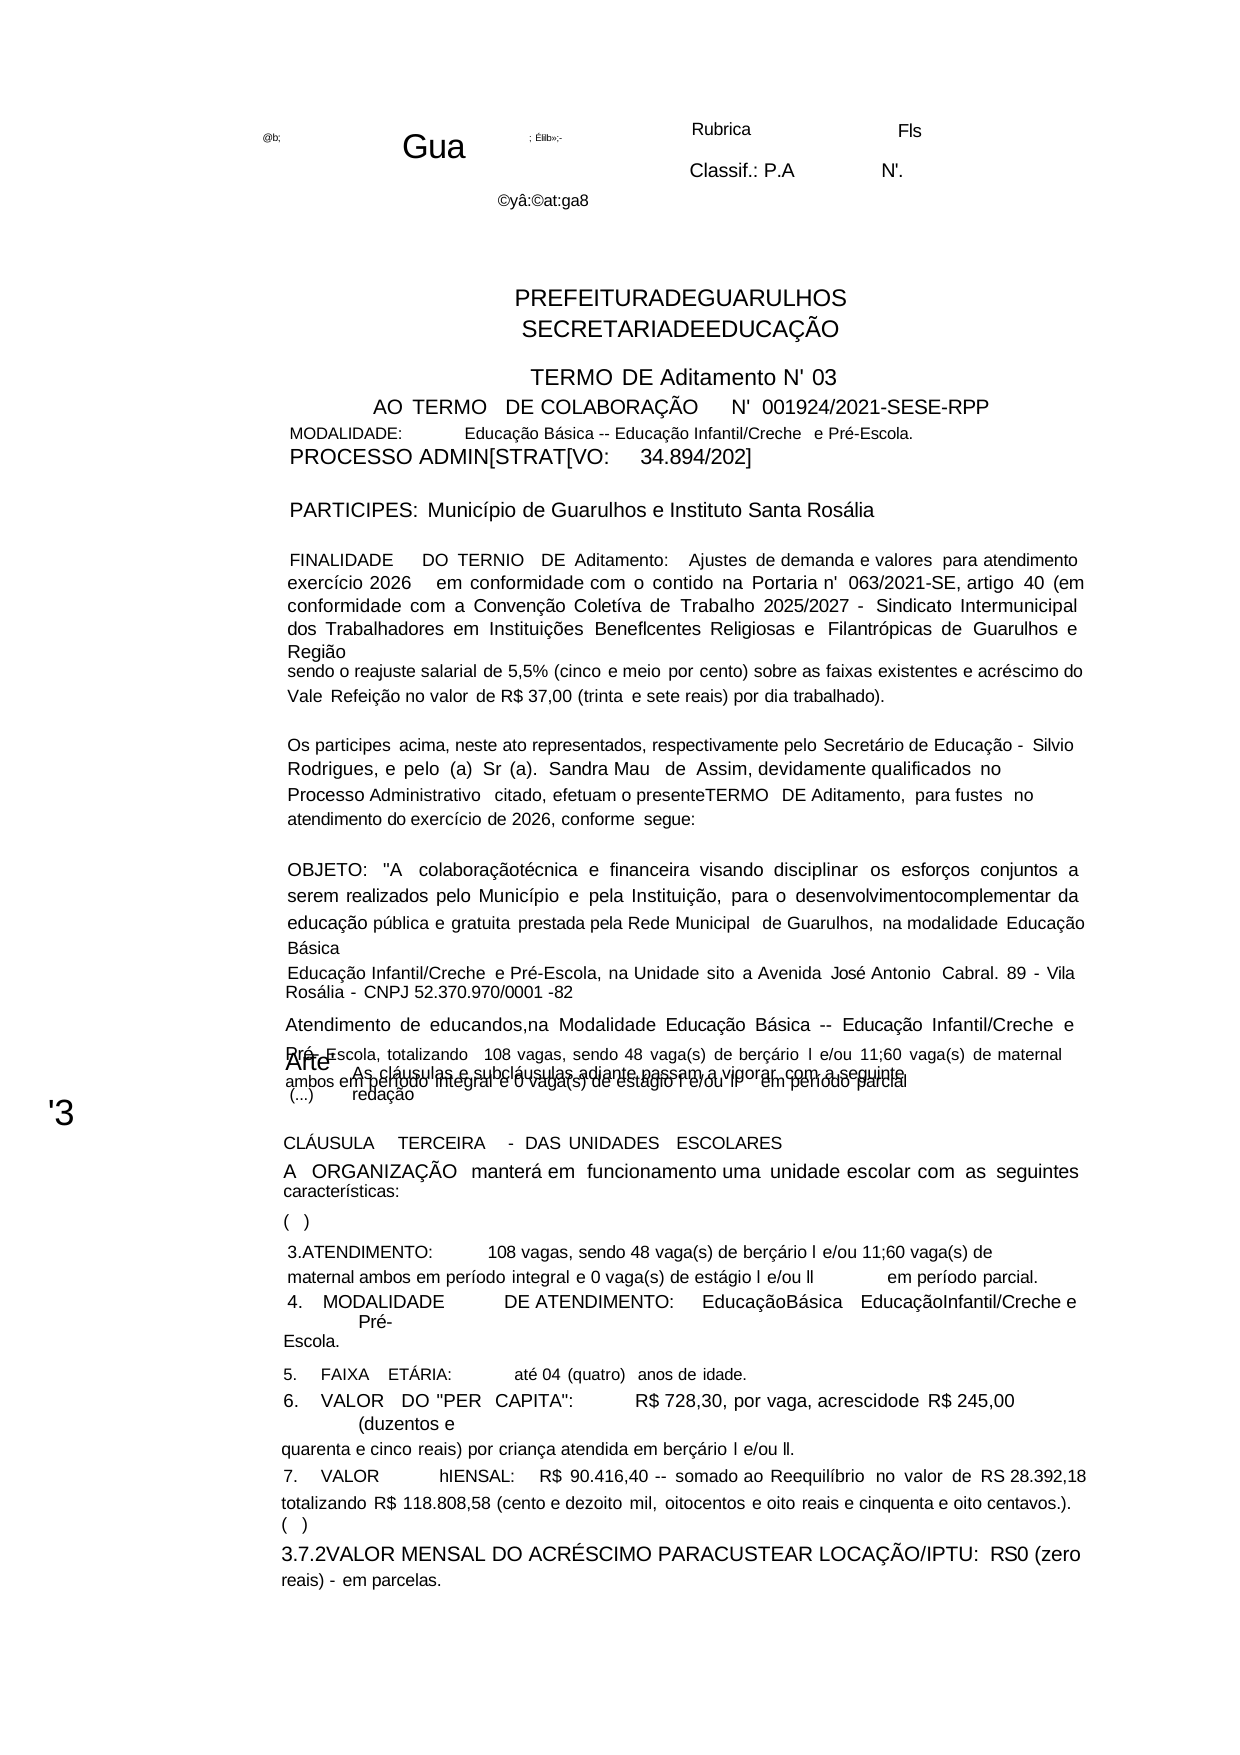

Rubrica
Fls
N'.
Gua
@b;
; Élilb»;-
Classif.: P.A
©yâ:©at:ga8
PREFEITURADEGUARULHOS SECRETARIADEEDUCAÇÃO
TERMO DE Aditamento N' 03
AO TERMO DE COLABORAÇÃO	N' 001924/2021-SESE-RPP
MODALIDADE:	Educação Básica -- Educação Infantil/Creche e Pré-Escola.
PROCESSO ADMIN[STRAT[VO: 34.894/202]
PARTICIPES: Município de Guarulhos e Instituto Santa Rosália
FINALIDADE DO TERNIO DE Aditamento: Ajustes de demanda e valores para atendimento exercício 2026 em conformidade com o contido na Portaria n' 063/2021-SE, artigo 40 (em conformidade com a Convenção Coletíva de Trabalho 2025/2027 - Sindicato Intermunicipal dos Trabalhadores em Instituições Beneflcentes Religiosas e Filantrópicas de Guarulhos e Região
sendo o reajuste salarial de 5,5% (cinco e meio por cento) sobre as faixas existentes e acréscimo do
Vale Refeição no valor de R$ 37,00 (trinta e sete reais) por dia trabalhado).
Os participes acima, neste ato representados, respectivamente pelo Secretário de Educação - Silvio Rodrigues, e pelo (a) Sr (a). Sandra Mau de Assim, devidamente qualificados no Processo Administrativo citado, efetuam o presenteTERMO DE Aditamento, para fustes no atendimento do exercício de 2026, conforme segue:
OBJETO: "A colaboraçãotécnica e financeira visando disciplinar os esforços conjuntos a serem realizados pelo Município e pela Instituição, para o desenvolvimentocomplementar da educação pública e gratuita prestada pela Rede Municipal de Guarulhos, na modalidade Educação Básica
Educação Infantil/Creche e Pré-Escola, na Unidade sito a Avenida José Antonio Cabral. 89 - Vila Rosália - CNPJ 52.370.970/0001 -82
Atendimento de educandos,na Modalidade Educação Básica -- Educação Infantil/Creche e Pré- Escola, totalizando 108 vagas, sendo 48 vaga(s) de berçário l e/ou 11;60 vaga(s) de maternal ambos em período integral e 0 vaga(s) de estágio l e/ou ll em período parcial
Arte'
(...)
As cláusulas e subcláusulas adiante passam a vigorar com a seguinte redação
'3
CLÁUSULA	TERCEIRA	- DAS UNIDADES ESCOLARES
A ORGANIZAÇÃO manterá em funcionamento uma unidade escolar com as seguintes
características:
( )
ATENDIMENTO:	108 vagas, sendo 48 vaga(s) de berçário l e/ou 11;60 vaga(s) de maternal ambos em período integral e 0 vaga(s) de estágio l e/ou ll	em período parcial.
MODALIDADE	DE ATENDIMENTO:	EducaçãoBásica EducaçãoInfantil/Creche e Pré-
Escola.
FAIXA ETÁRIA:	até 04 (quatro) anos de idade.
VALOR DO "PER CAPITA":	R$ 728,30, por vaga, acrescidode R$ 245,00 (duzentos e
quarenta e cinco reais) por criança atendida em berçário l e/ou ll.
VALOR	hIENSAL:	R$ 90.416,40 -- somado ao Reequilíbrio no valor de RS 28.392,18
totalizando R$ 118.808,58 (cento e dezoito mil, oitocentos e oito reais e cinquenta e oito centavos.). ( )
3.7.2VALOR MENSAL DO ACRÉSCIMO PARACUSTEAR LOCAÇÃO/IPTU: RS0 (zero
reais) - em parcelas.